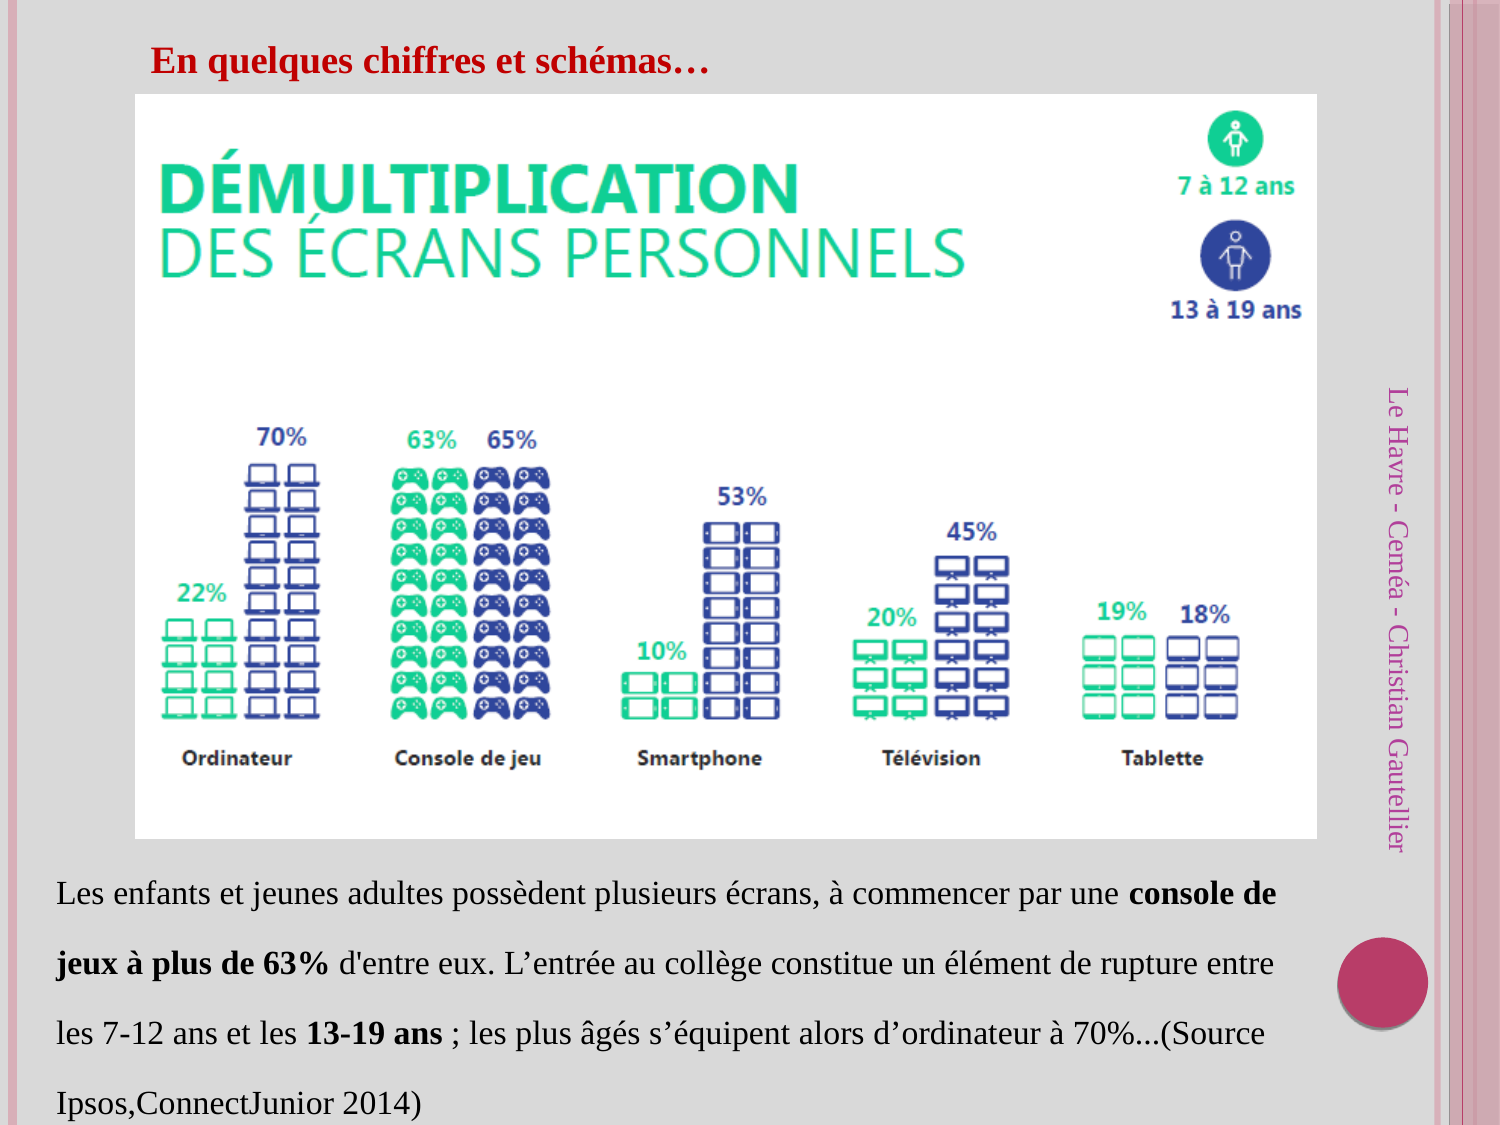

En quelques chiffres et schémas…
Le Havre - Ceméa - Christian Gautellier
Les enfants et jeunes adultes possèdent plusieurs écrans, à commencer par une console de jeux à plus de 63% d'entre eux. L’entrée au collège constitue un élément de rupture entre les 7-12 ans et les 13-19 ans ; les plus âgés s’équipent alors d’ordinateur à 70%...(Source Ipsos,ConnectJunior 2014)